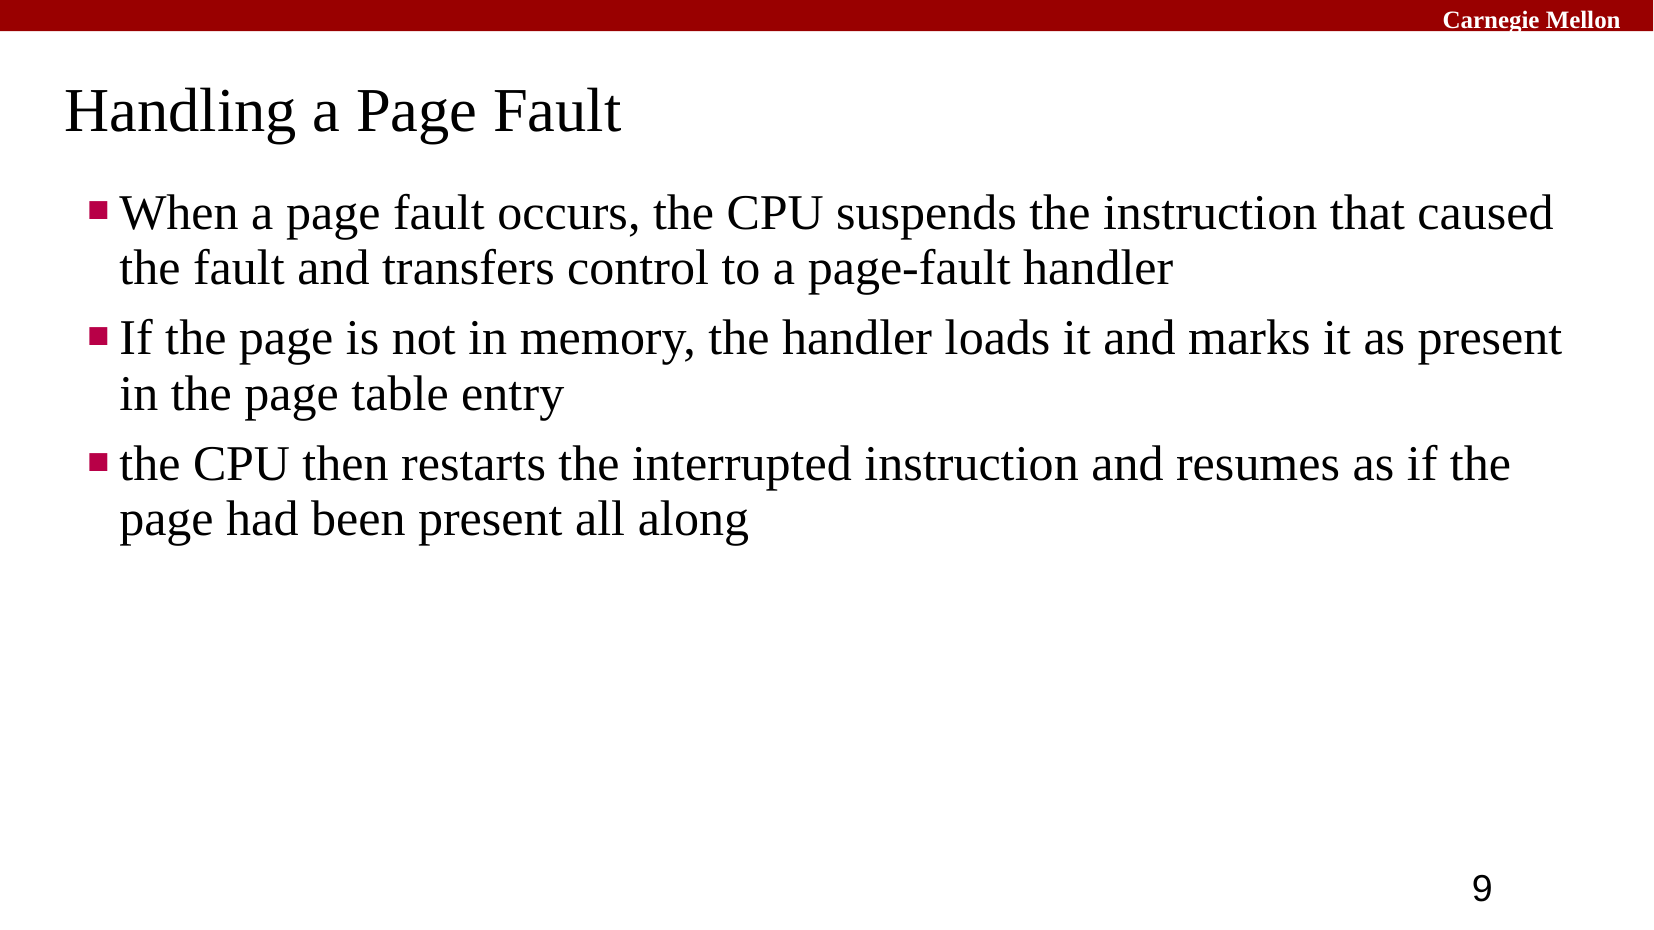

# Handling a Page Fault
When a page fault occurs, the CPU suspends the instruction that caused the fault and transfers control to a page-fault handler
If the page is not in memory, the handler loads it and marks it as present in the page table entry
the CPU then restarts the interrupted instruction and resumes as if the page had been present all along